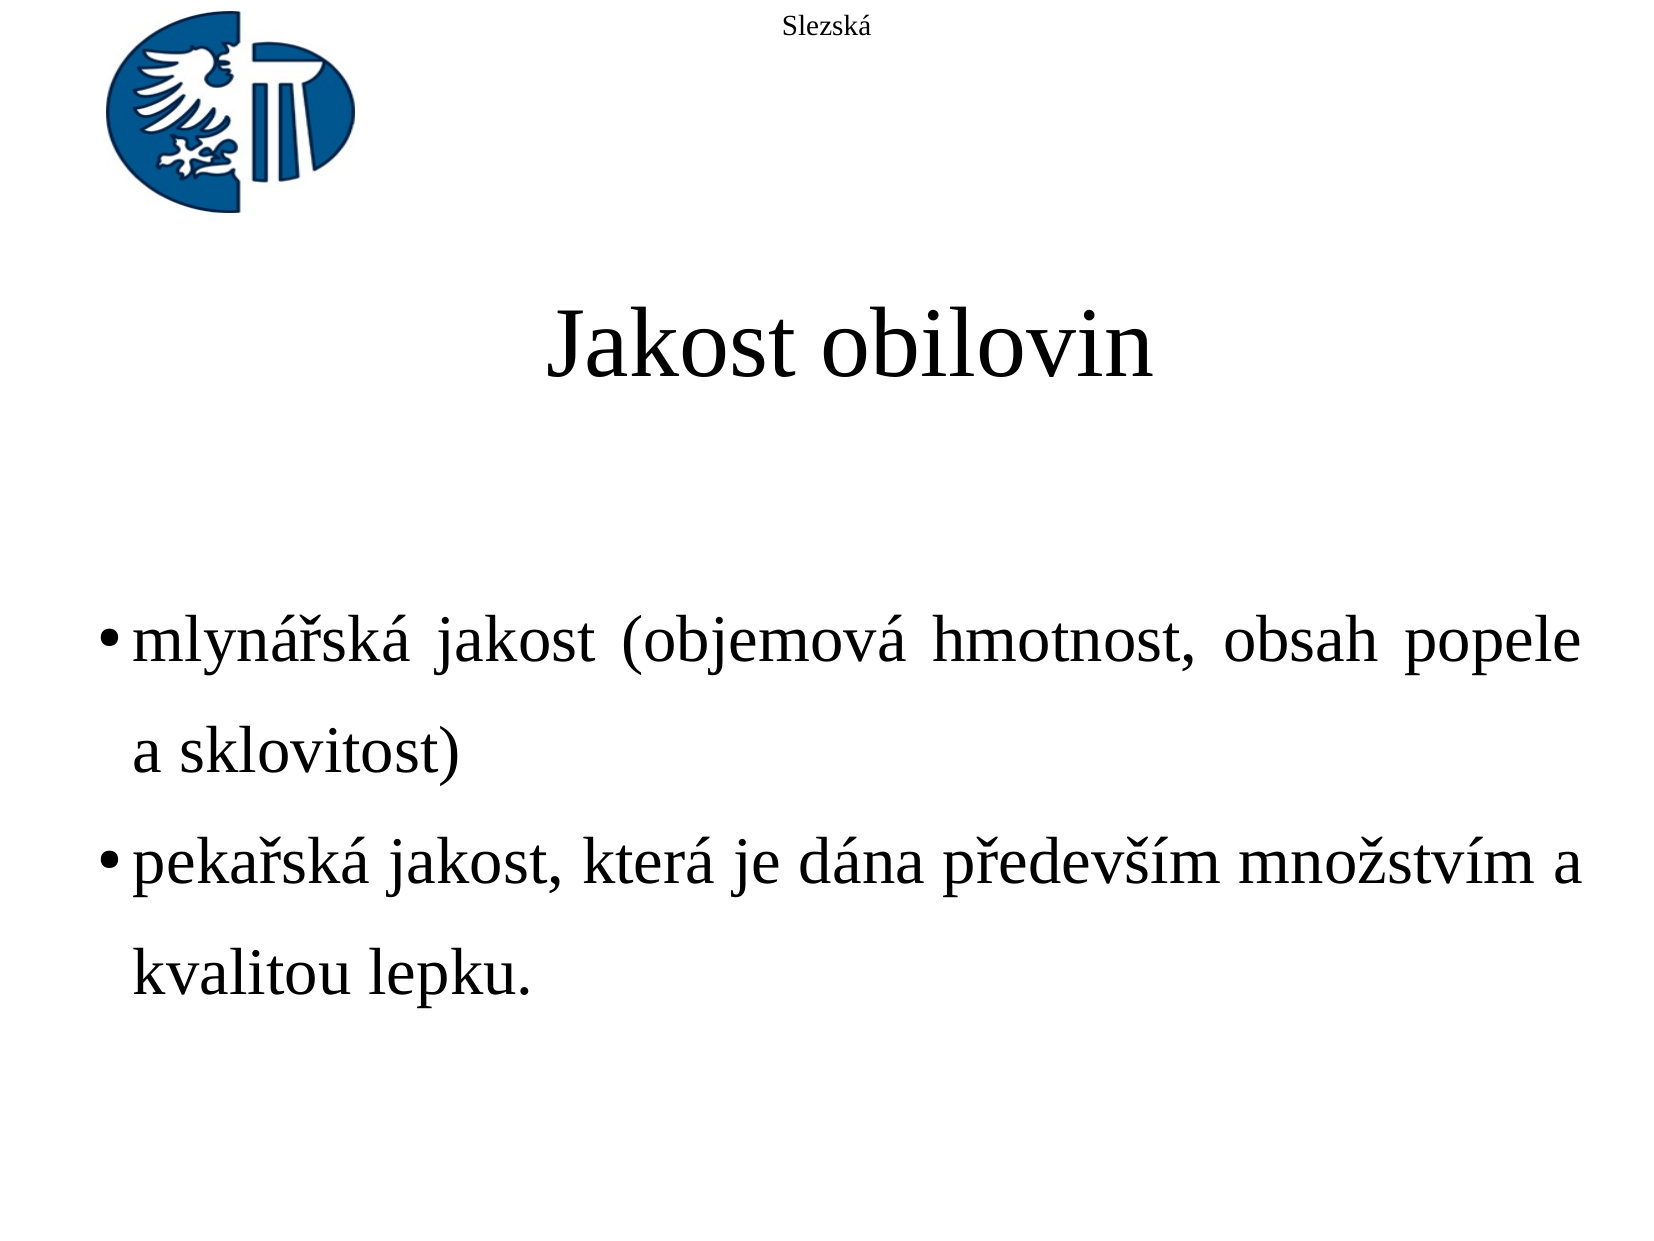

ahoj
# Jakost obilovin
mlynářská jakost (objemová hmotnost, obsah popele a sklovitost)
pekařská jakost, která je dána především množstvím a kvalitou lepku.